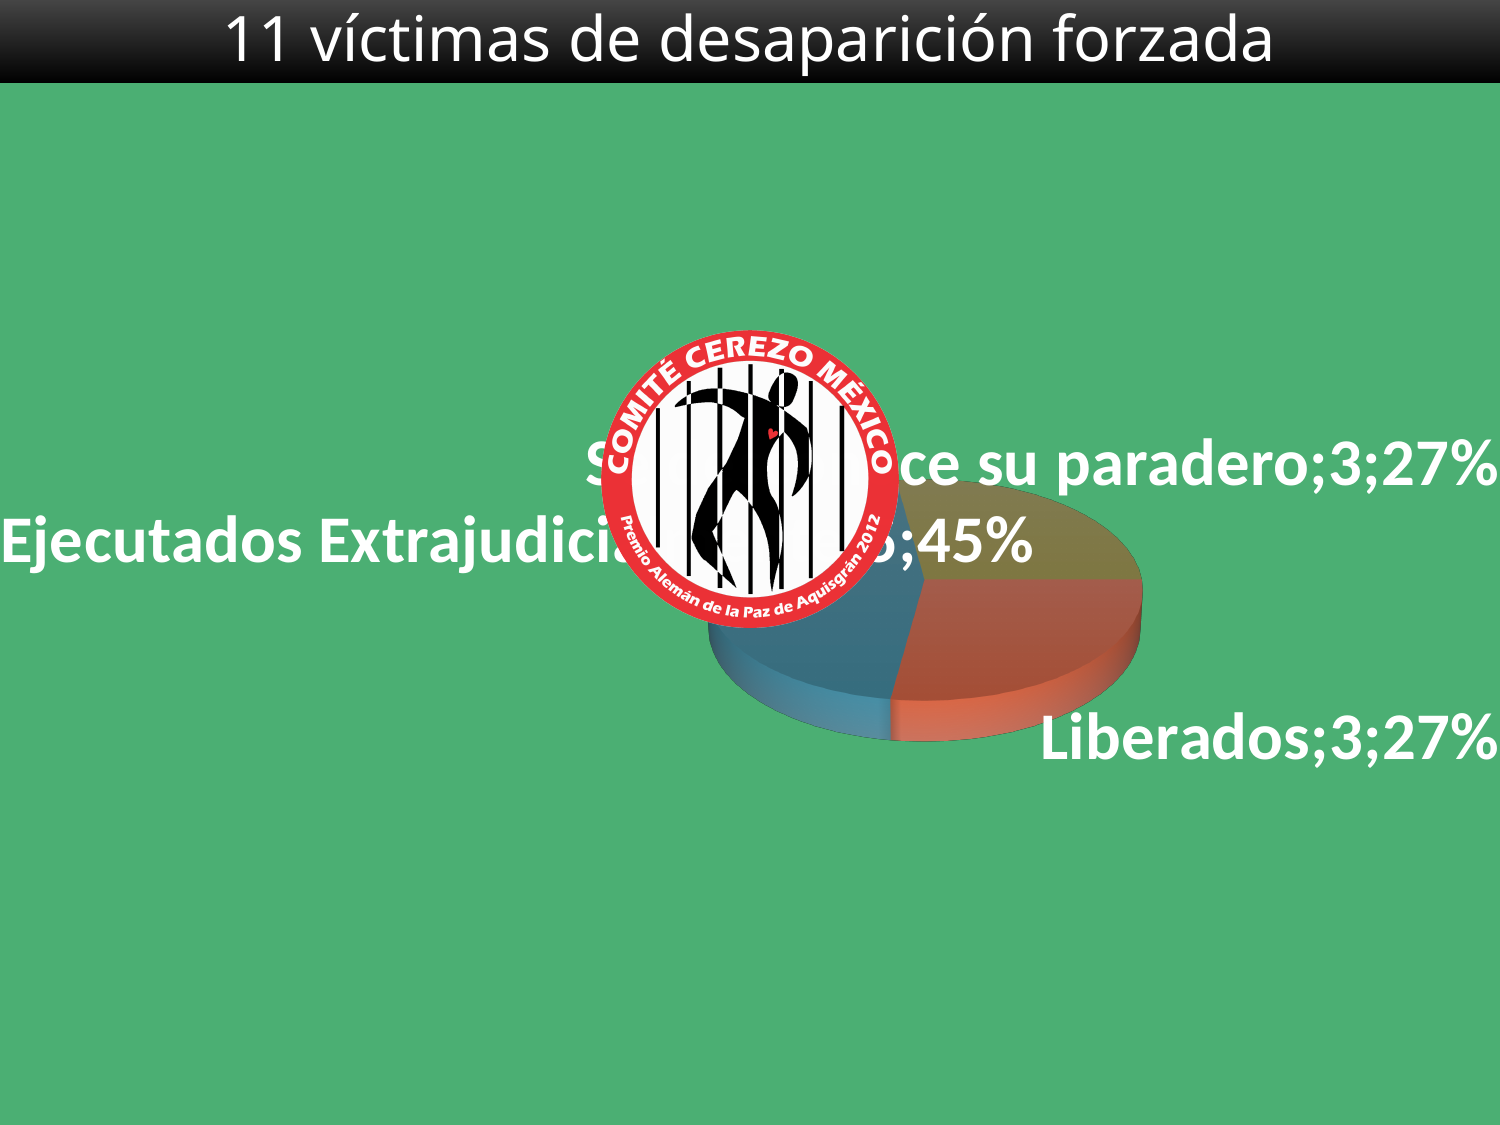

# 11 víctimas de desaparición forzada
[unsupported chart]